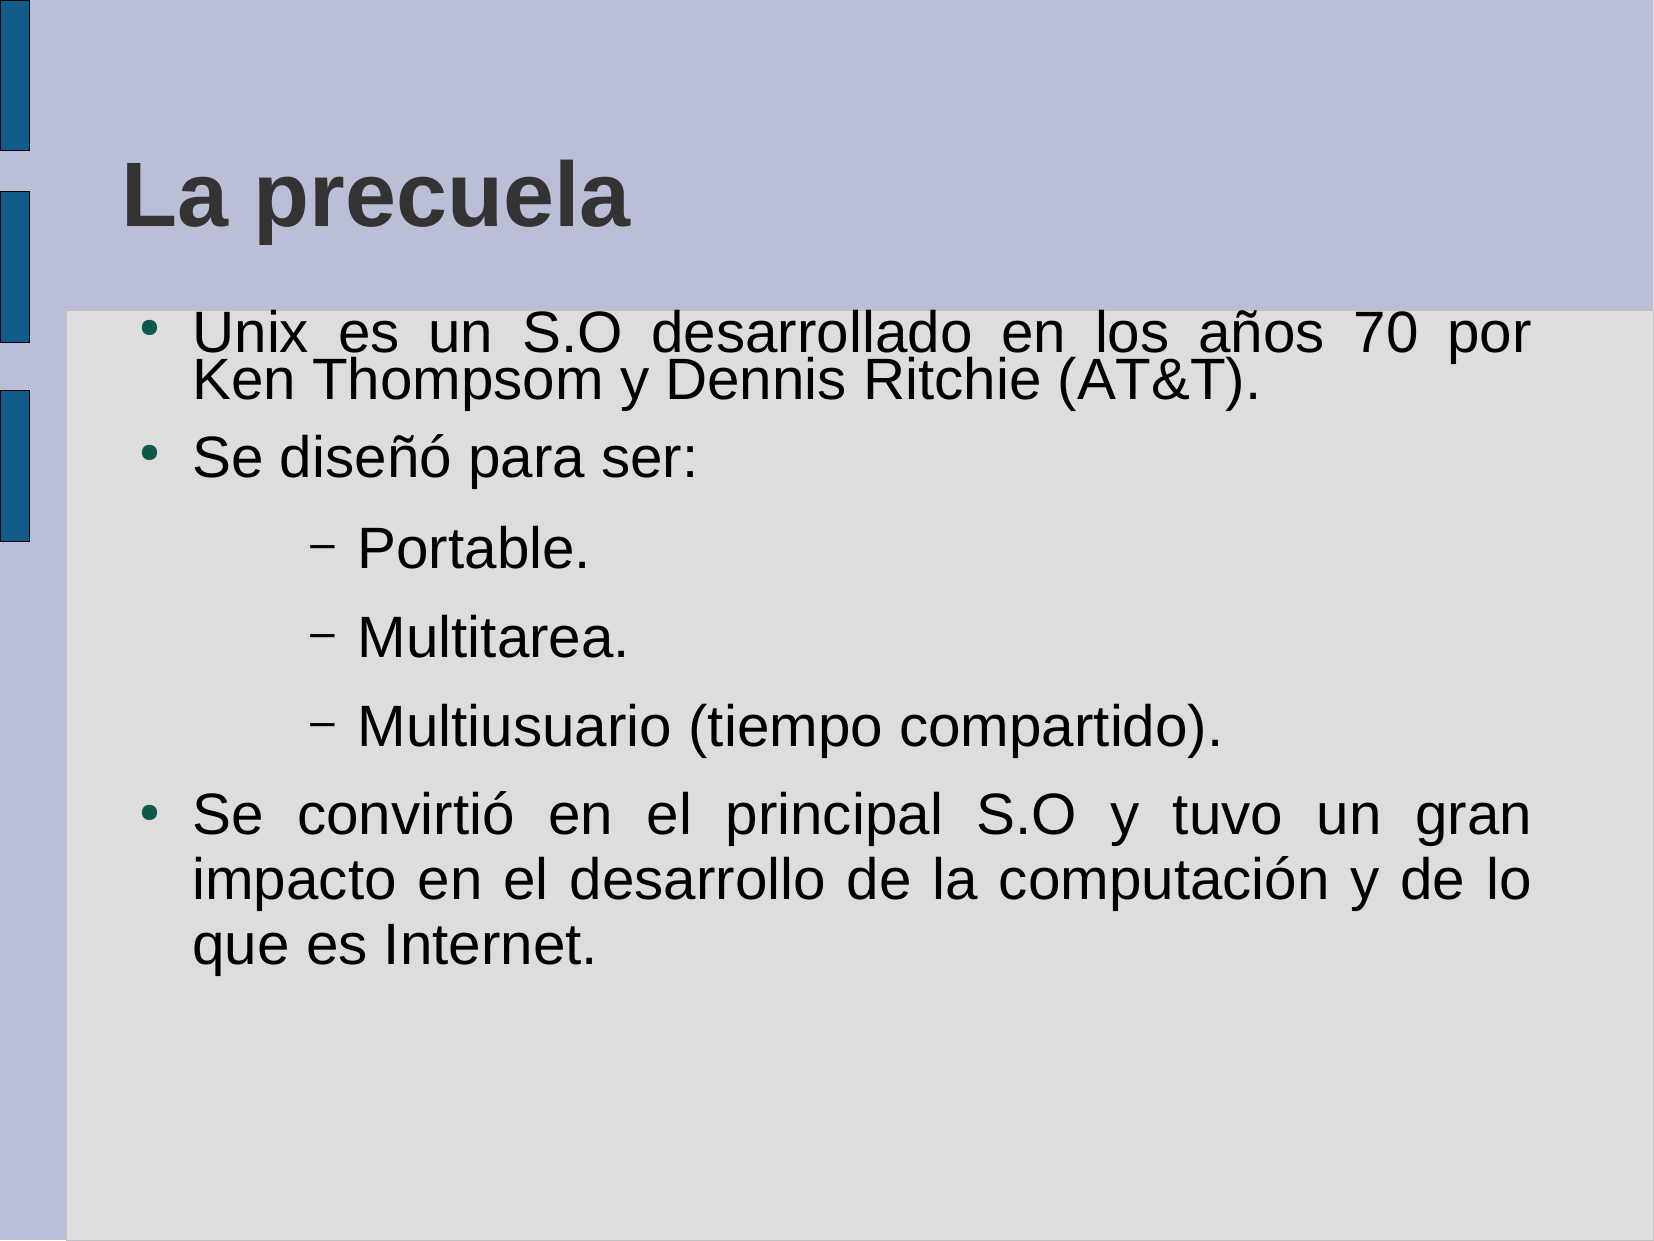

# La precuela
Unix es un S.O desarrollado en los años 70 por Ken Thompsom y Dennis Ritchie (AT&T).
Se diseñó para ser:
Portable.
Multitarea.
Multiusuario (tiempo compartido).
Se convirtió en el principal S.O y tuvo un gran impacto en el desarrollo de la computación y de lo que es Internet.